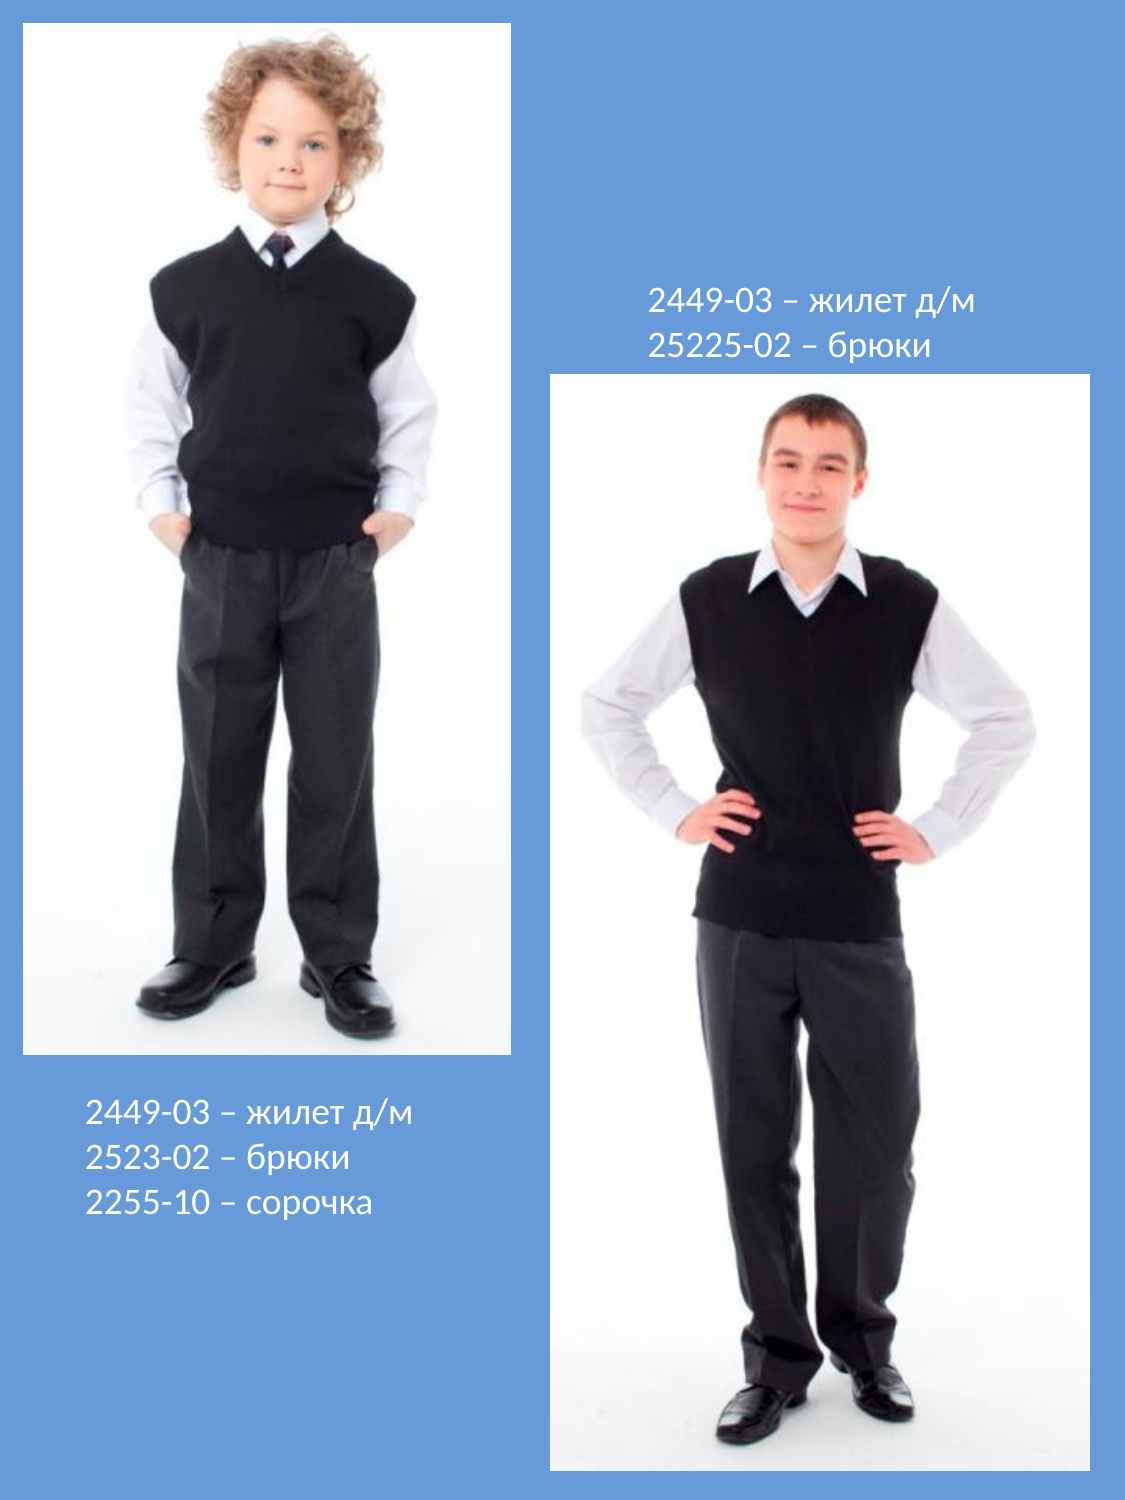

2449-03 – жилет д/м
25225-02 – брюки
2449-03 – жилет д/м
2523-02 – брюки
2255-10 – сорочка